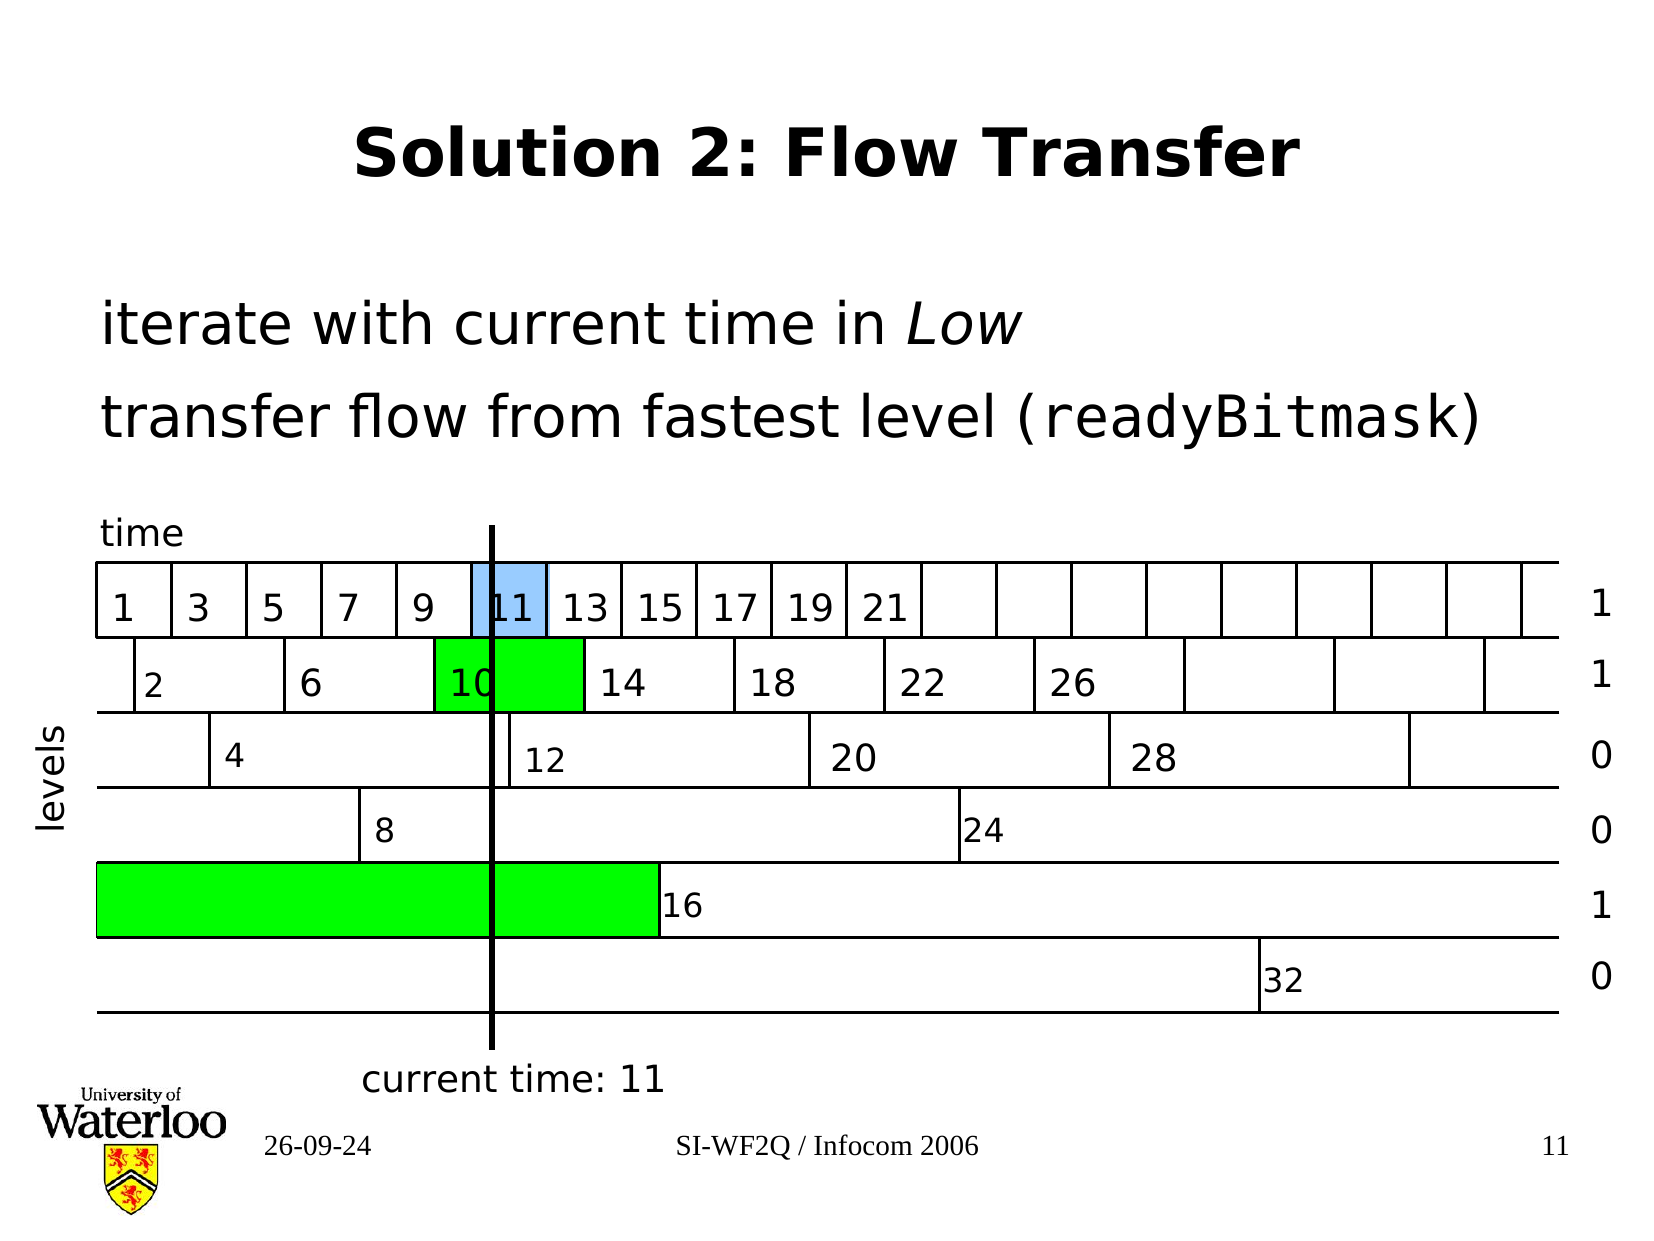

# Solution 2: Flow Transfer
iterate with current time in Low
transfer flow from fastest level (readyBitmask)
time
1
3
5
7
9
11
13
15
17
19
21
6
10
14
18
22
26
2
4
20
28
12
8
24
16
32
1
1
0
levels
0
1
0
current time: 11
SI-WF2Q / Infocom 2006
11